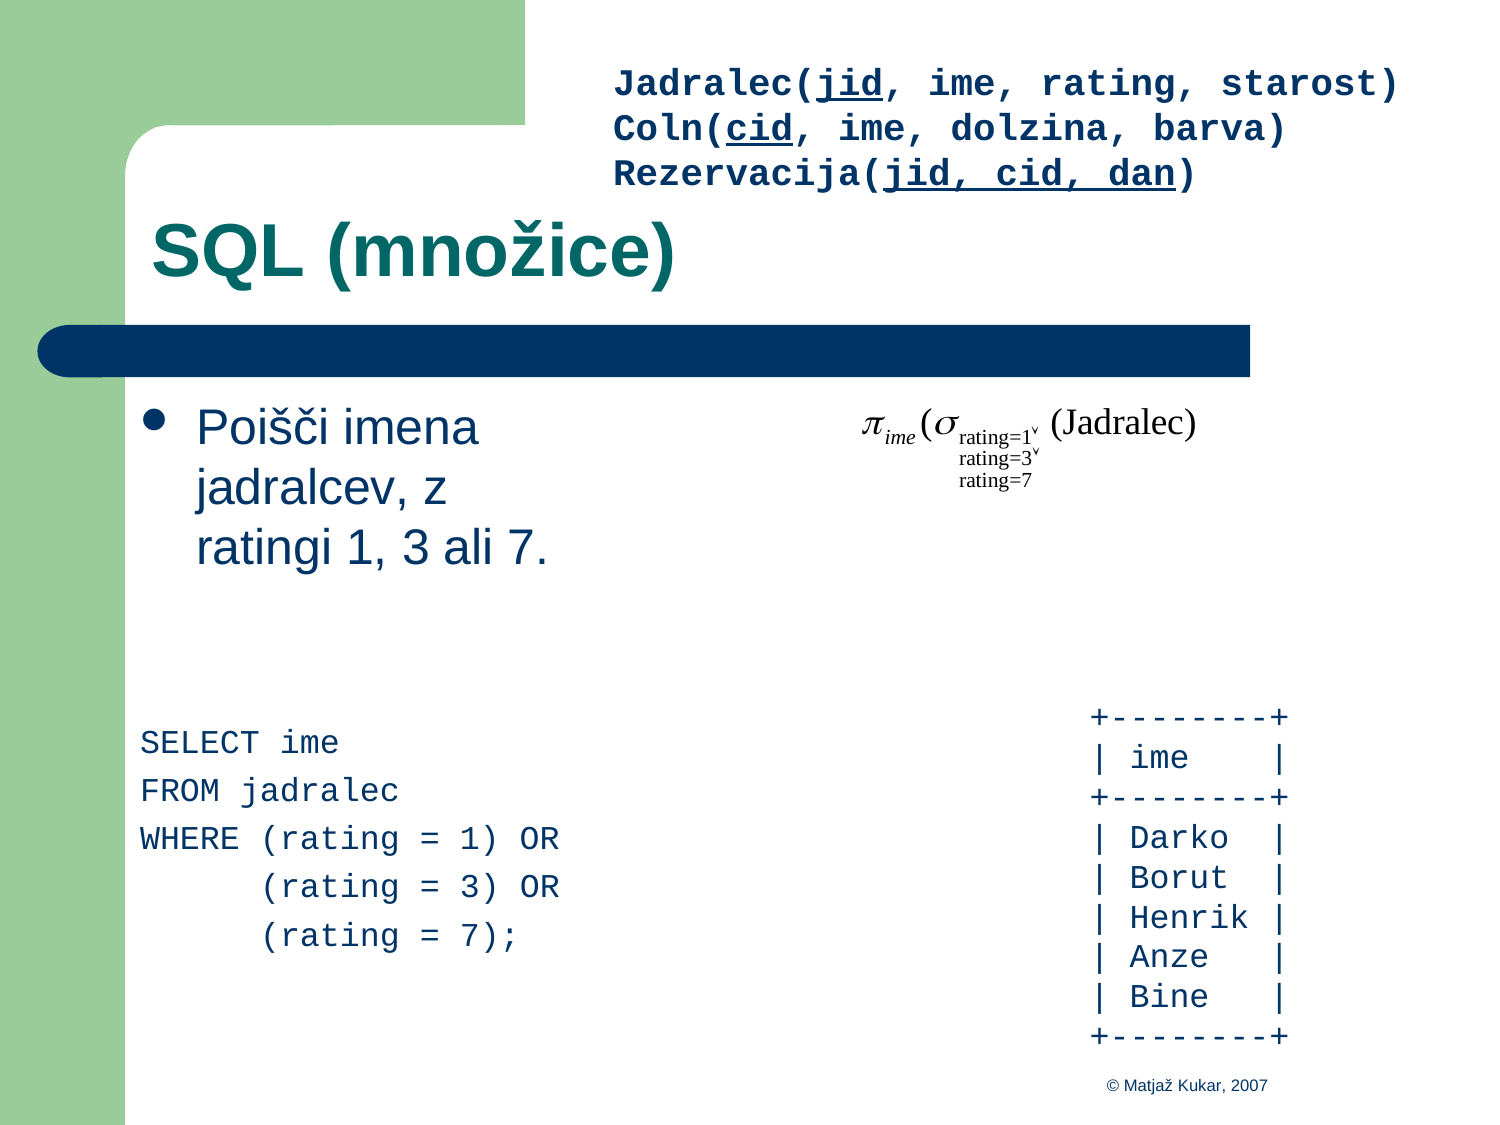

Jadralec(jid, ime, rating, starost)
Coln(cid, ime, dolzina, barva)
Rezervacija(jid, cid, dan)
# SQL (množice)
Poišči imena jadralcev, z ratingi 1, 3 ali 7.
+--------+
| ime |
+--------+
| Darko |
| Borut |
| Henrik |
| Anze |
| Bine |
+--------+
SELECT ime
FROM jadralec
WHERE (rating = 1) OR
 (rating = 3) OR
 (rating = 7);
© Matjaž Kukar, 2007